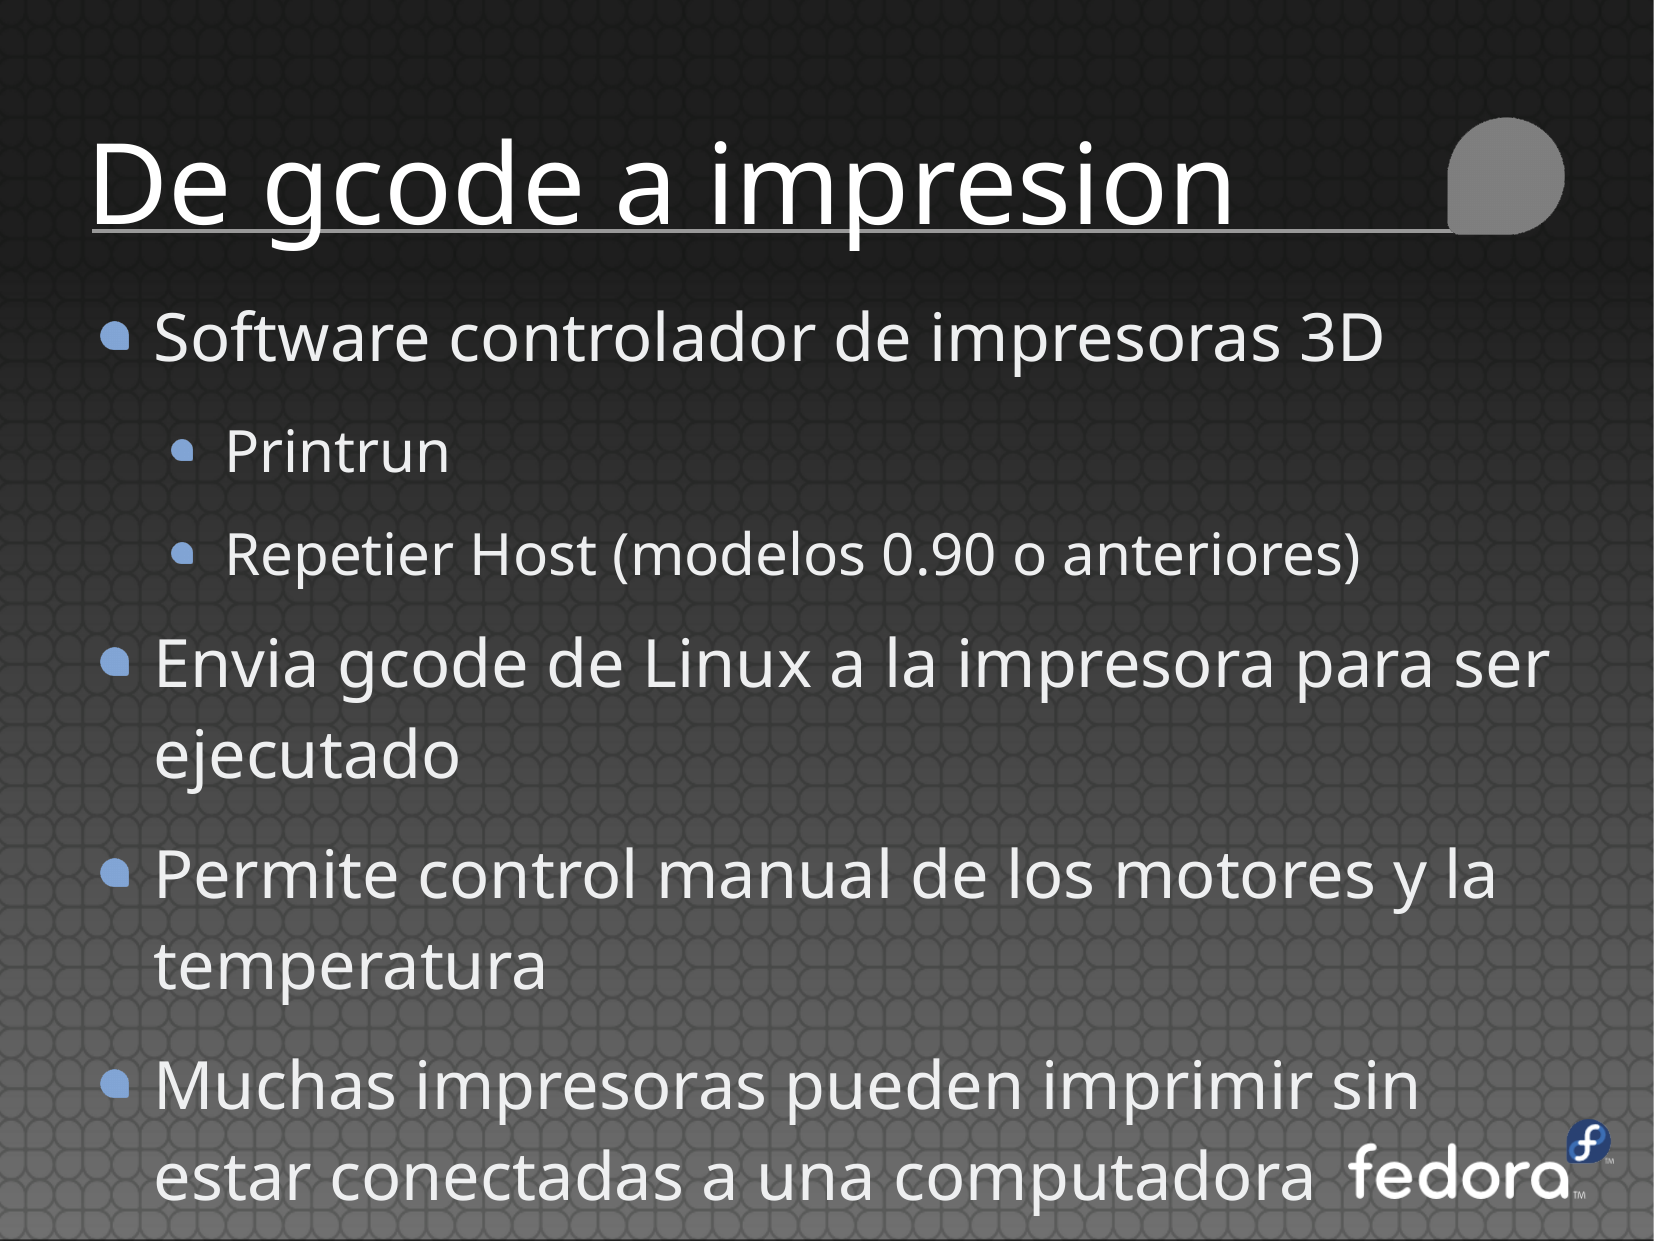

# De gcode a impresion
Software controlador de impresoras 3D
Printrun
Repetier Host (modelos 0.90 o anteriores)
Envia gcode de Linux a la impresora para ser ejecutado
Permite control manual de los motores y la temperatura
Muchas impresoras pueden imprimir sin estar conectadas a una computadora
Leen gcode desde una tarjeta SD